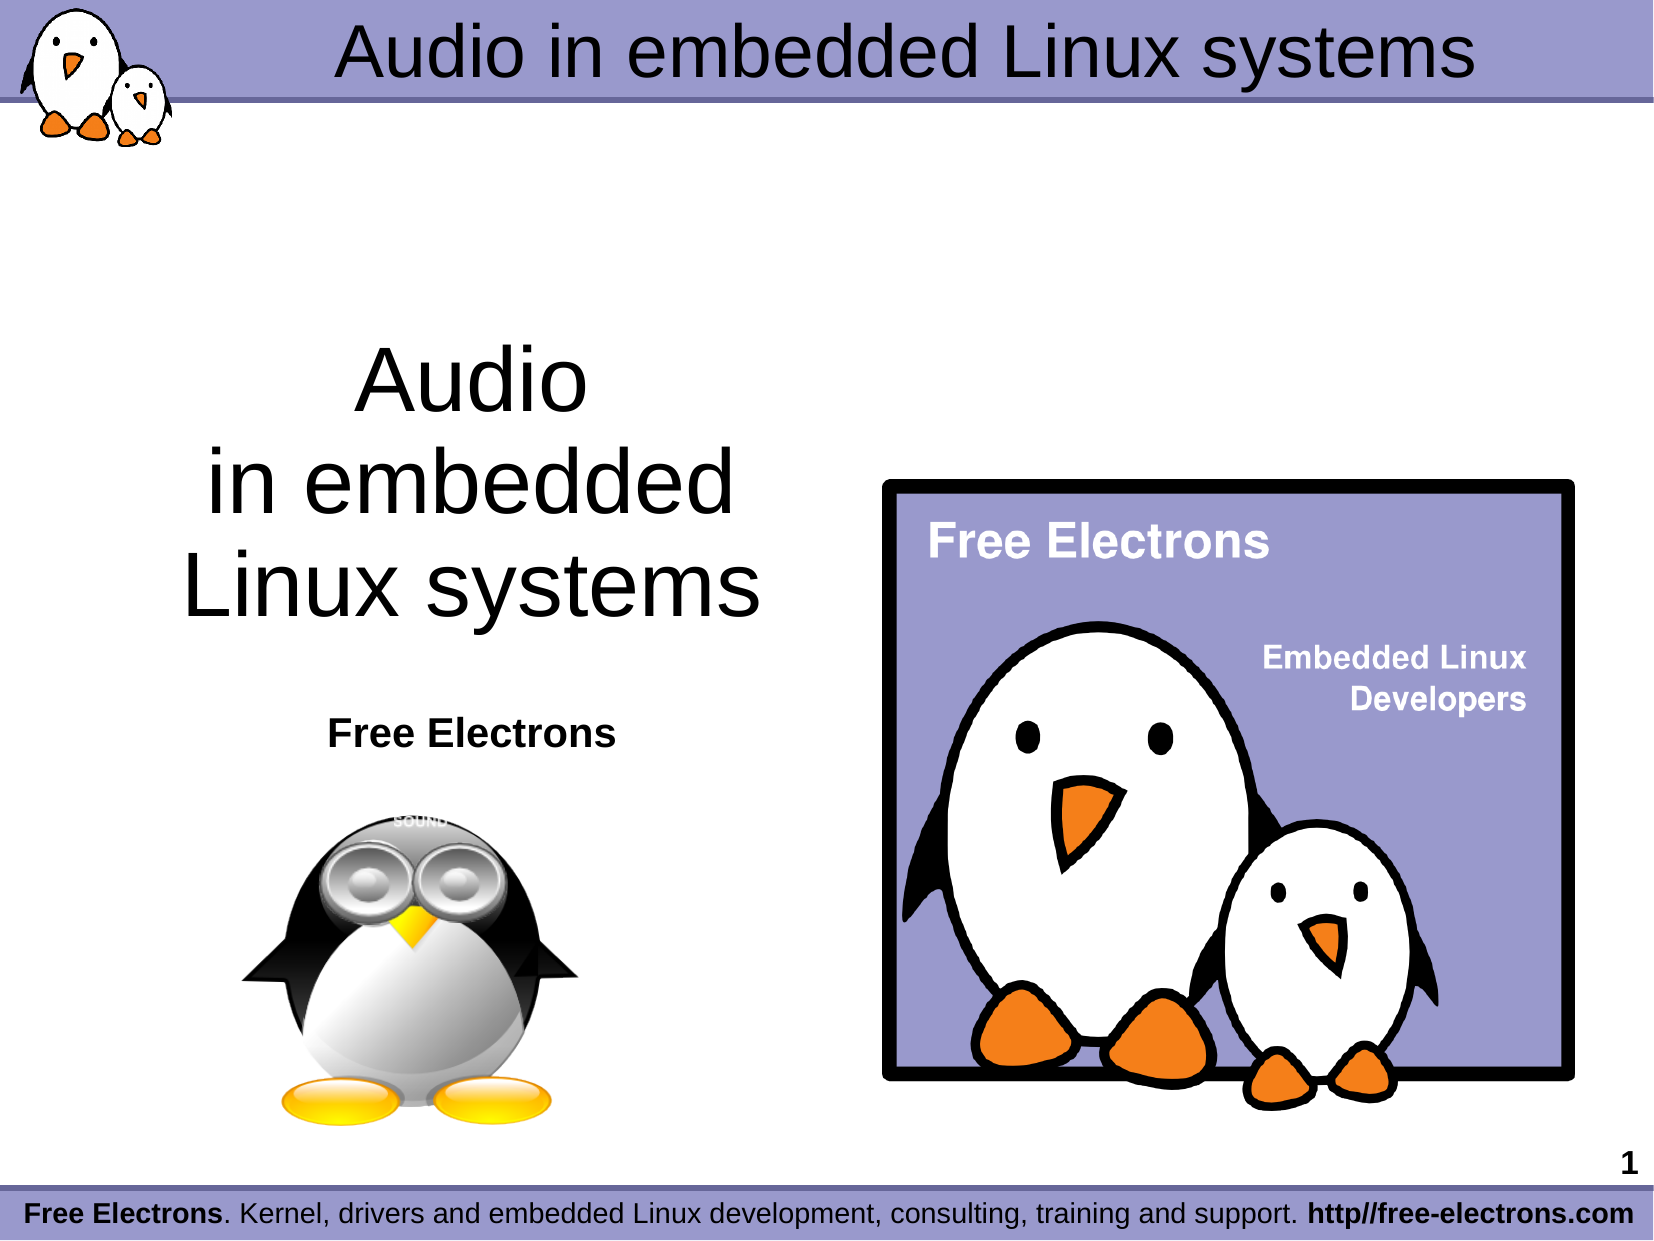

# Audio in embedded Linux systems
Audio
in embedded
Linux systems
Free Electrons